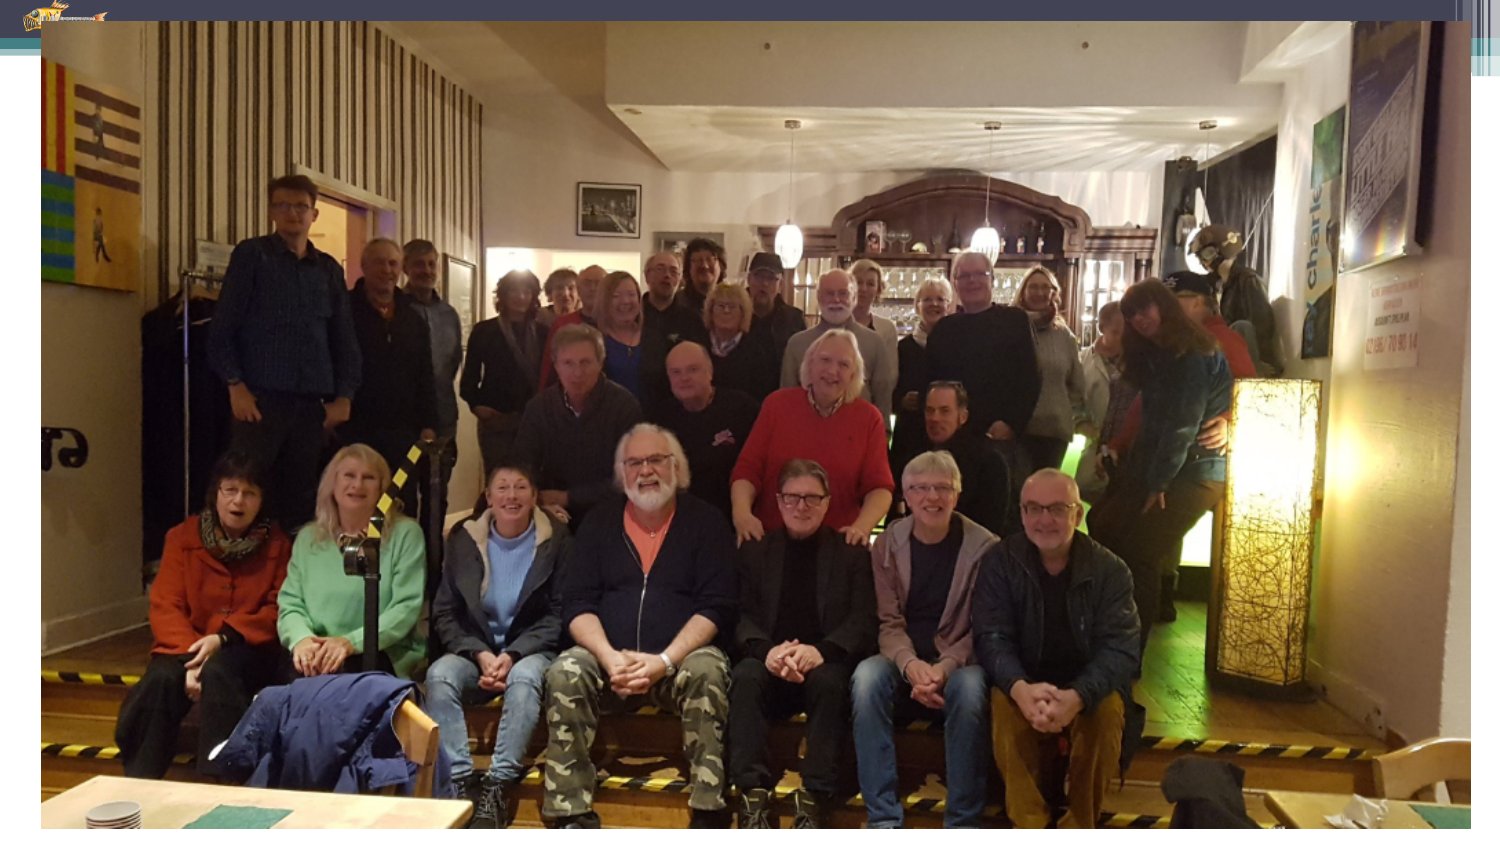

# Kann es gelingen?
Wir werden das nur schaffen, wenn wir „Sie“ als Bürger davon überzeugen und Sie uns im Haus Eifgen möglichst oft besuchen.